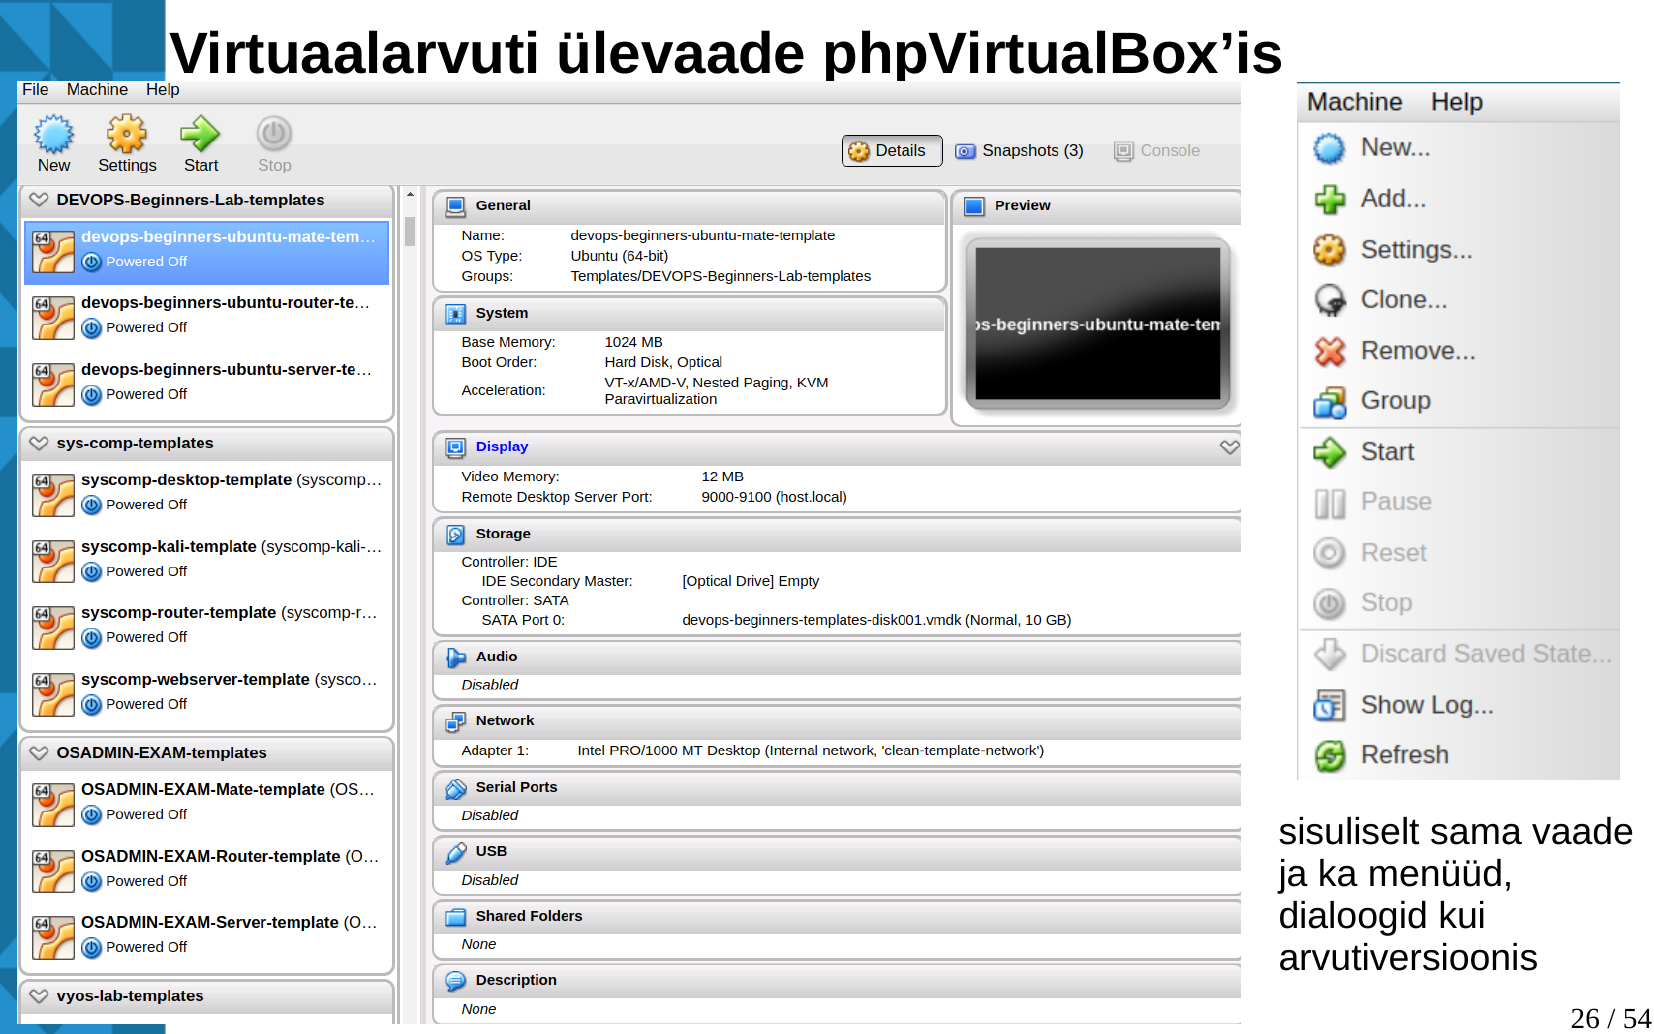

# Virtuaalarvuti ülevaade phpVirtualBox’is
sisuliselt sama vaade ja ka menüüd, dialoogid kui arvutiversioonis
26